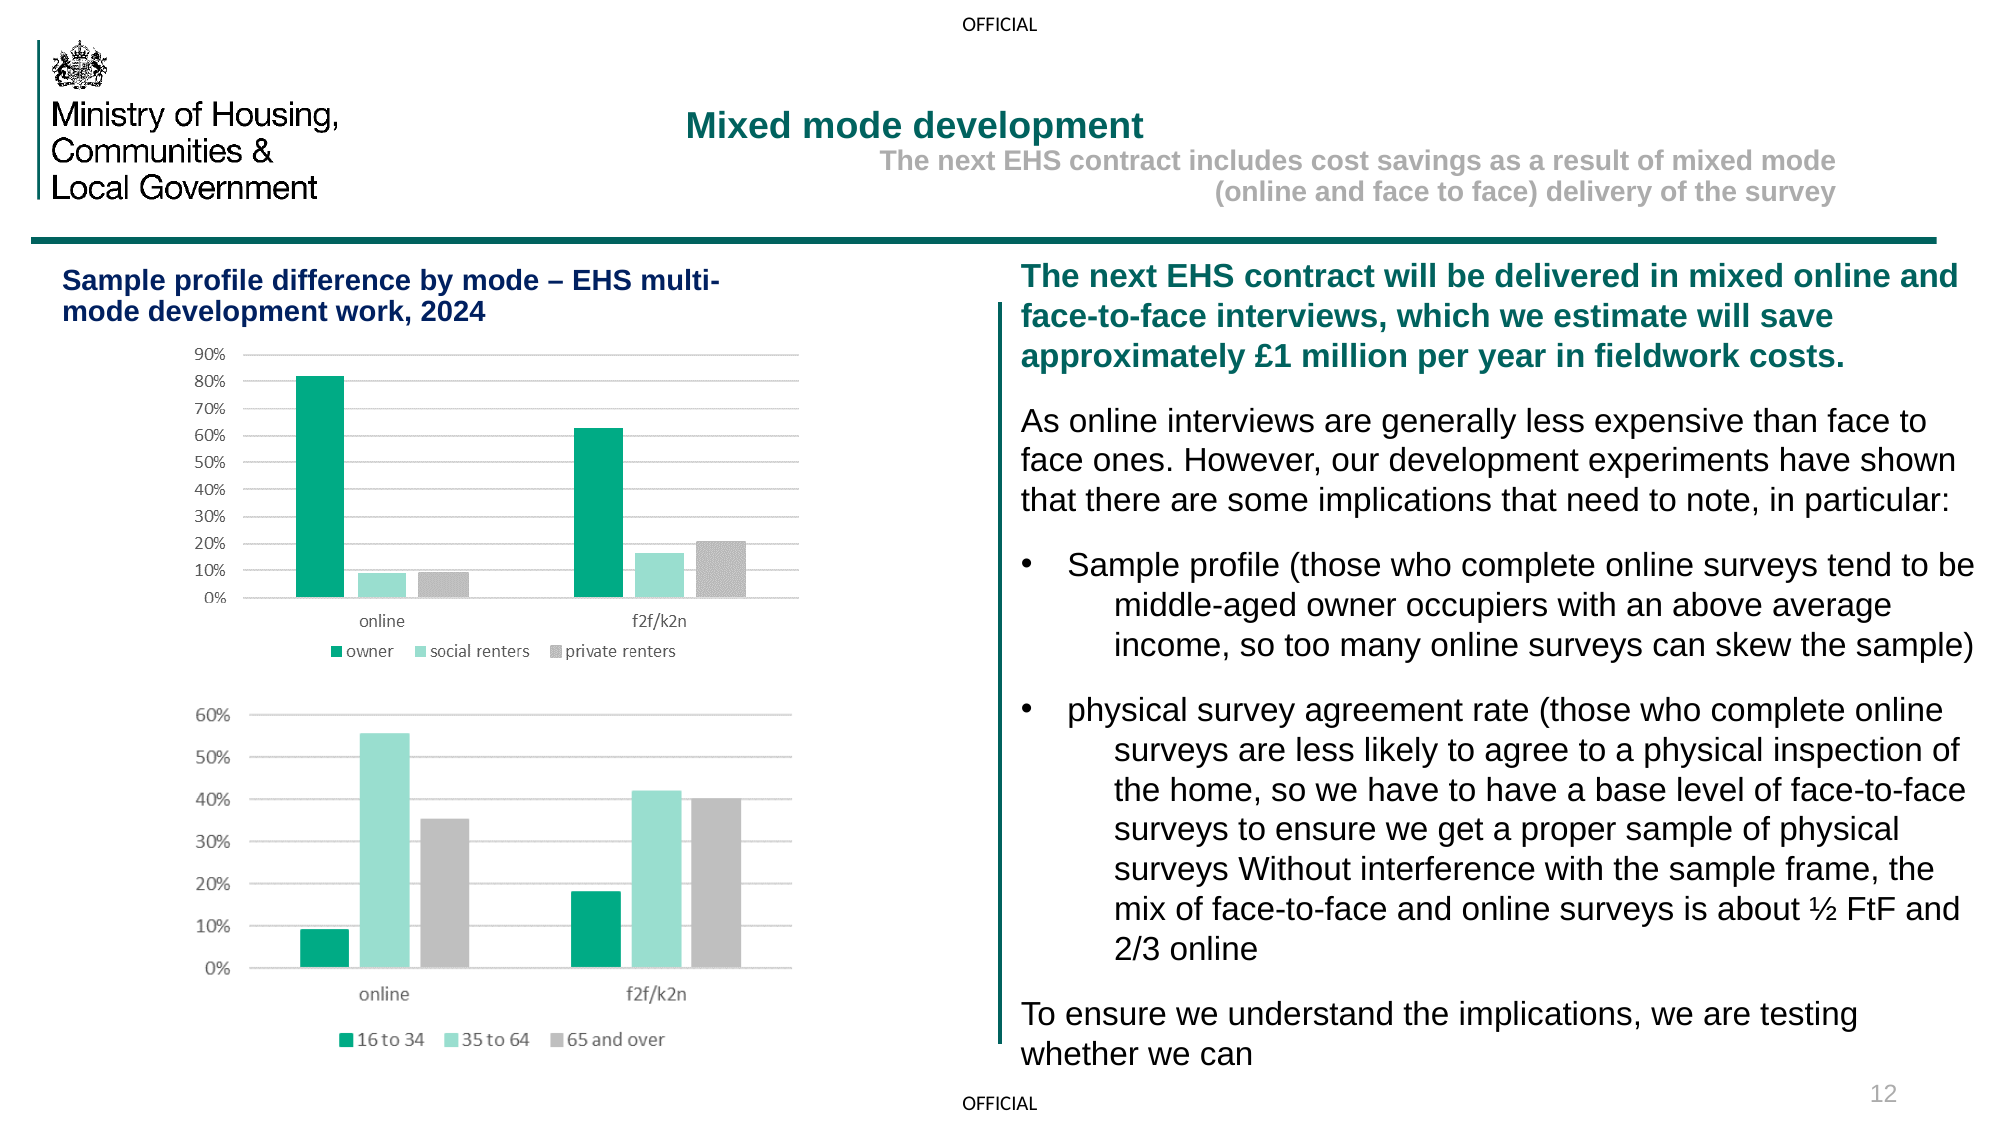

Mixed mode development
The next EHS contract includes cost savings as a result of mixed mode (online and face to face) delivery of the survey
# The next EHS contract will be delivered in mixed online and face-to-face interviews, which we estimate will save approximately £1 million per year in fieldwork costs.
As online interviews are generally less expensive than face to face ones. However, our development experiments have shown that there are some implications that need to note, in particular:
Sample profile (those who complete online surveys tend to be middle-aged owner occupiers with an above average income, so too many online surveys can skew the sample)
physical survey agreement rate (those who complete online surveys are less likely to agree to a physical inspection of the home, so we have to have a base level of face-to-face surveys to ensure we get a proper sample of physical surveys Without interference with the sample frame, the mix of face-to-face and online surveys is about ½ FtF and 2/3 online
To ensure we understand the implications, we are testing whether we can
Sample profile difference by mode – EHS multi-mode development work, 2024